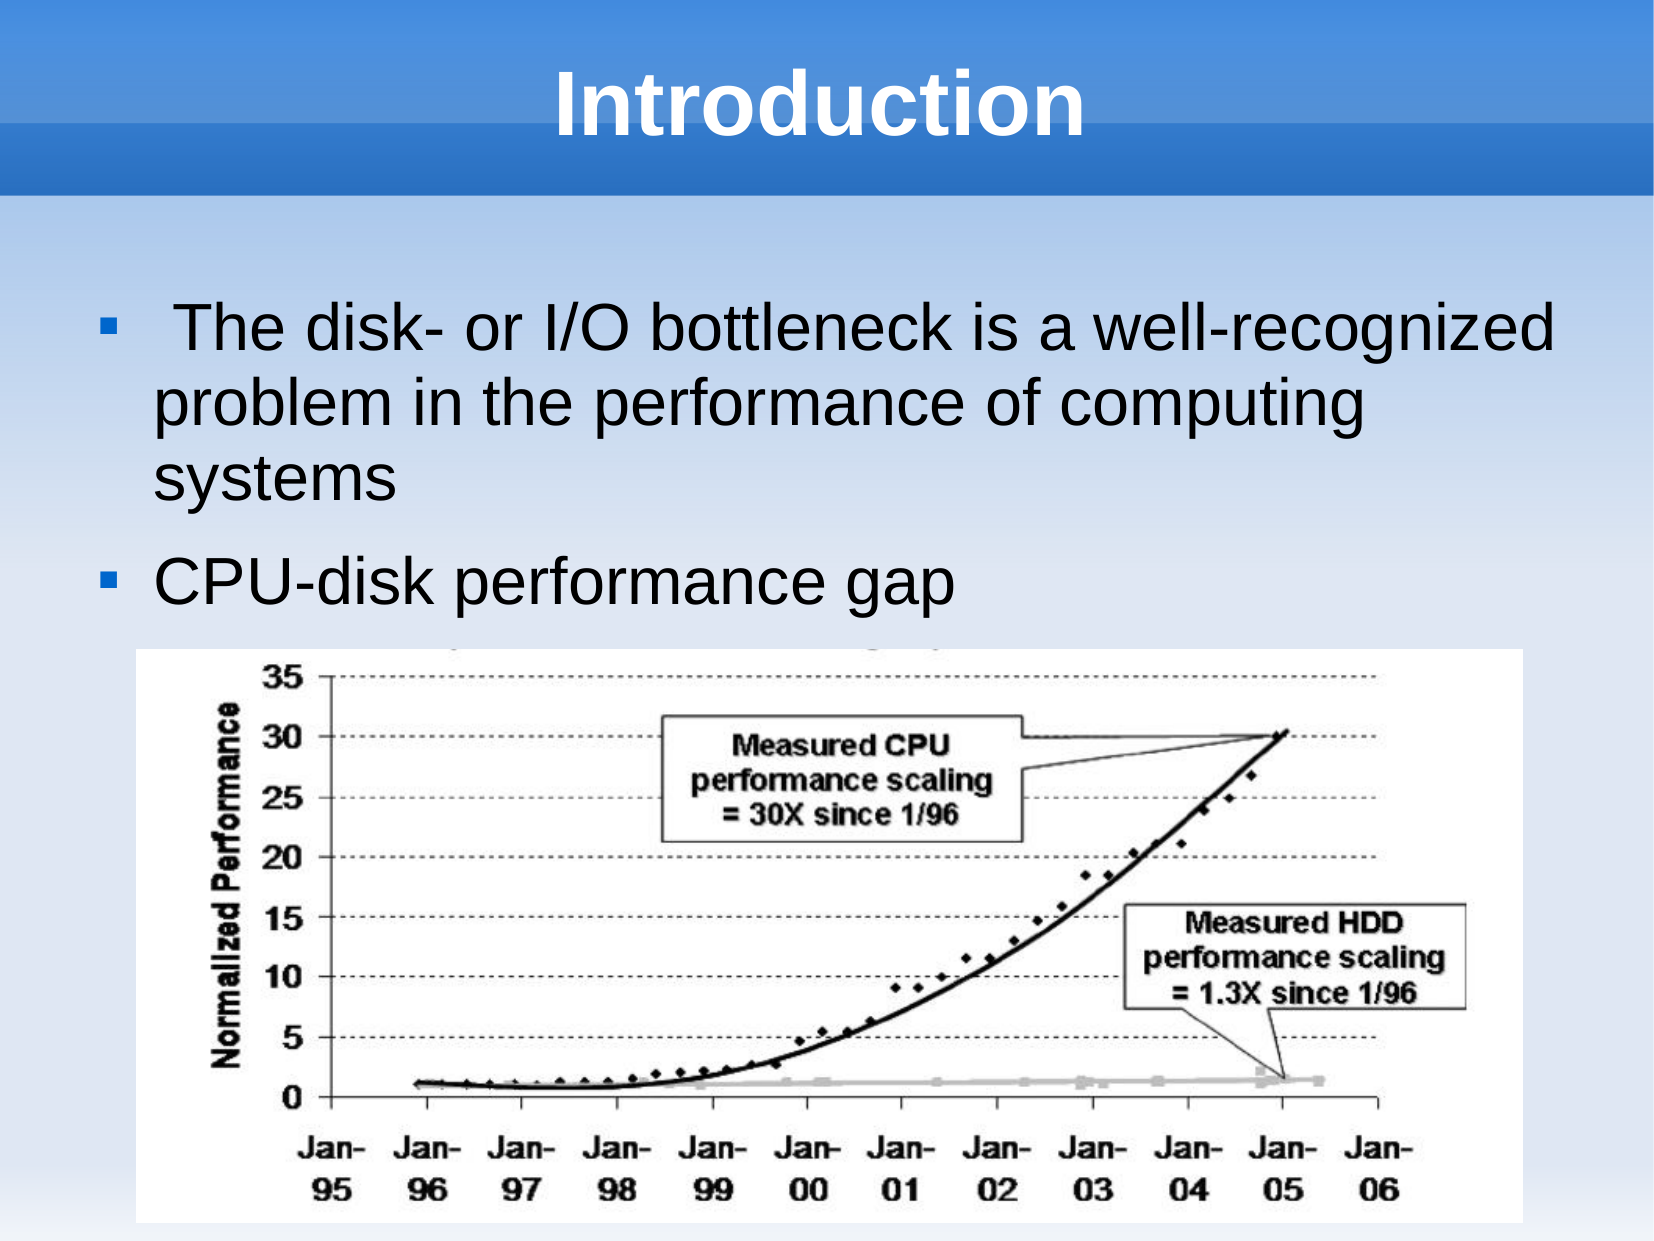

# Introduction
 The disk- or I/O bottleneck is a well-recognized problem in the performance of computing systems
CPU-disk performance gap